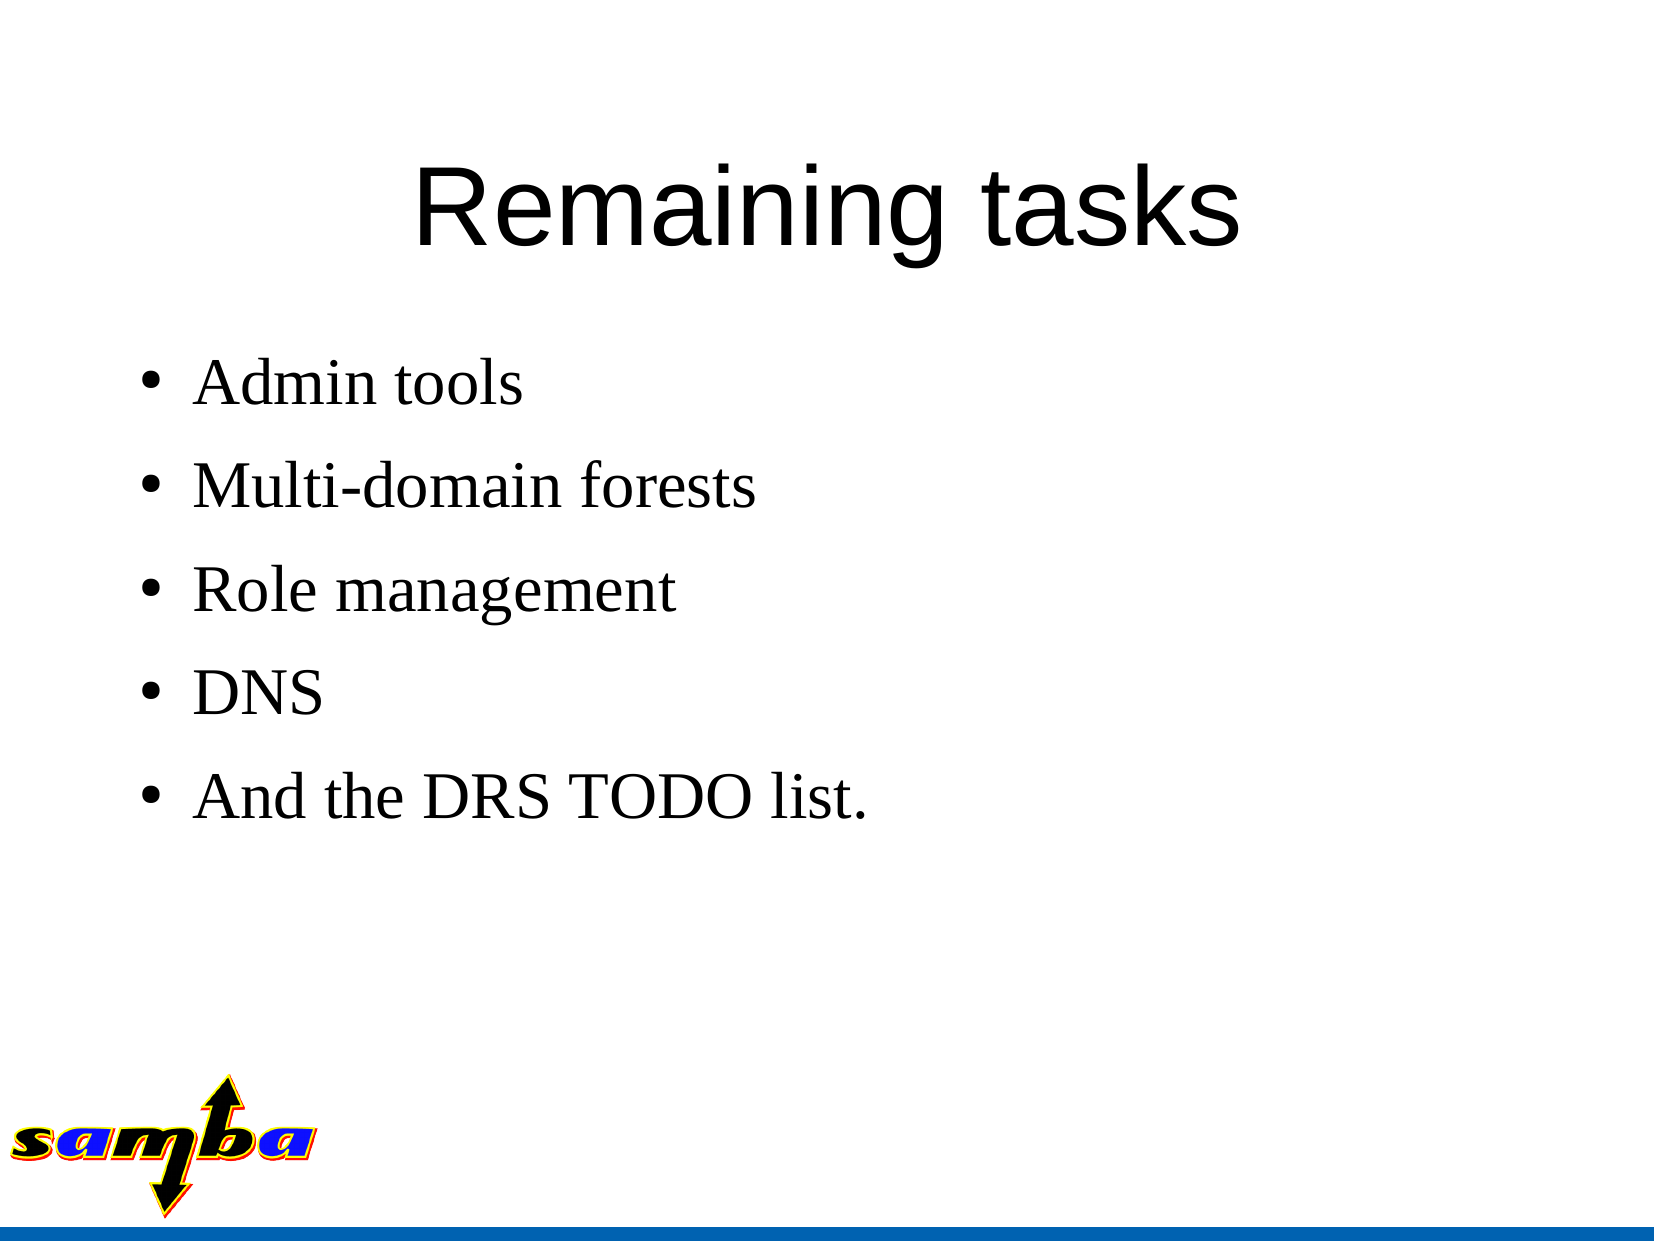

# Remaining tasks
Admin tools
Multi-domain forests
Role management
DNS
And the DRS TODO list.